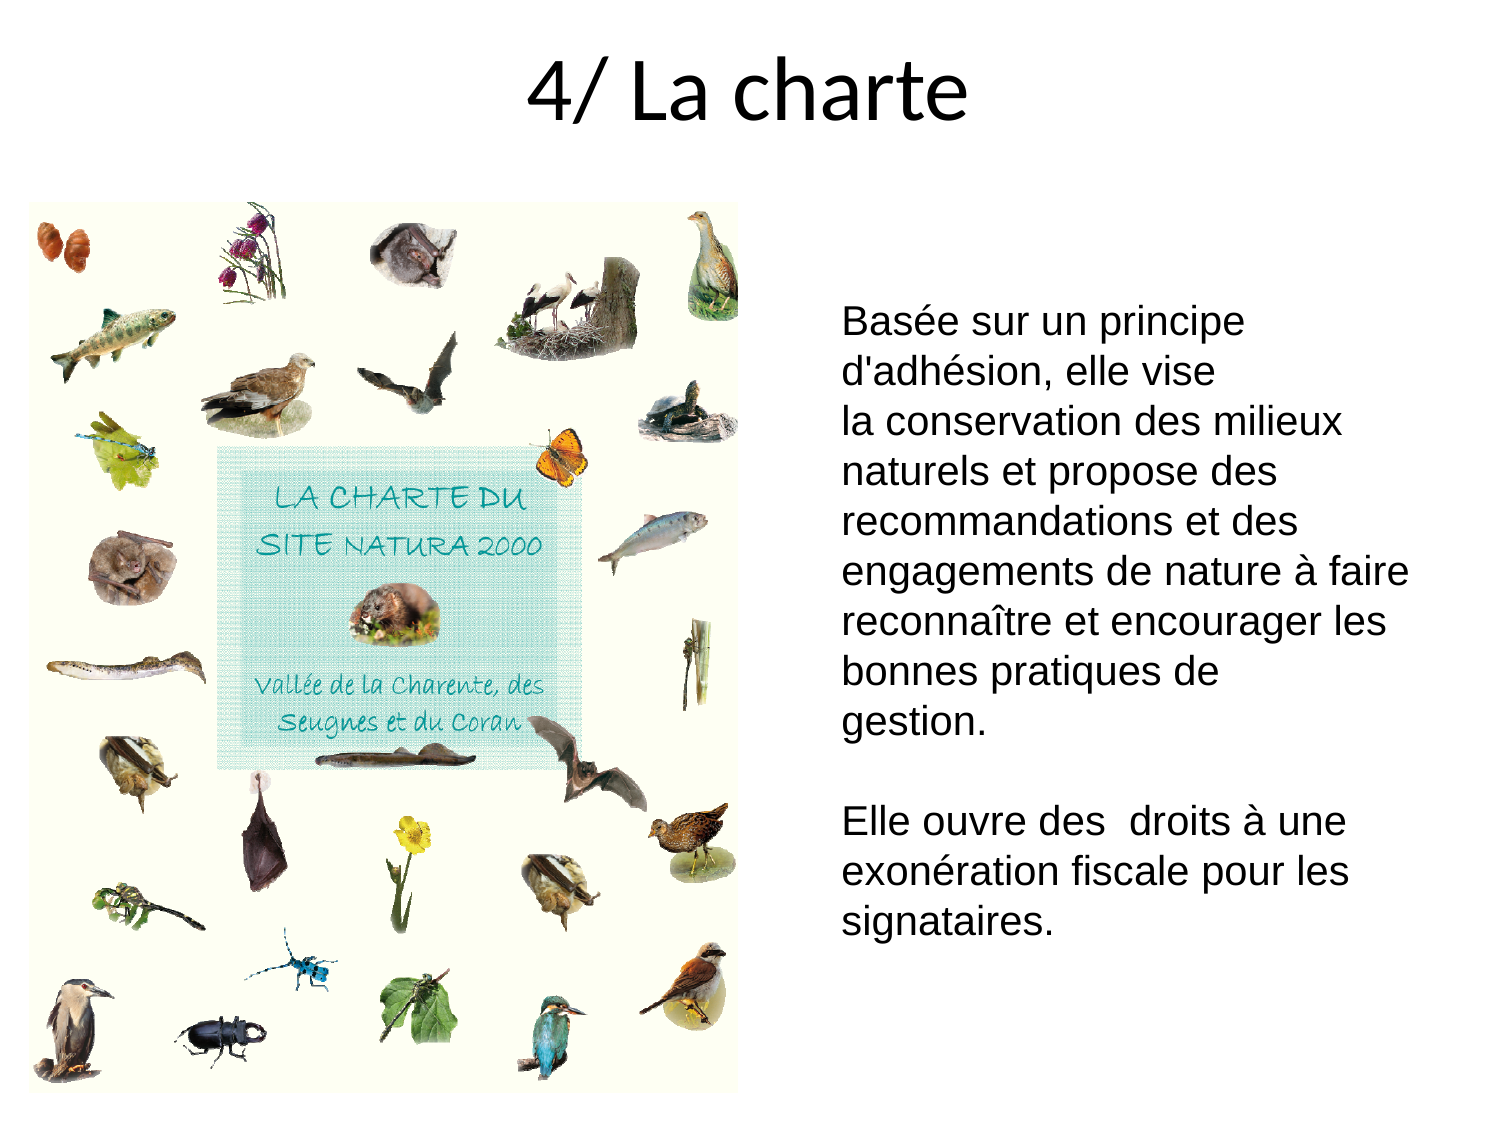

# 4/ La charte
Basée sur un principe d'adhésion, elle vise
la conservation des milieux naturels et propose des recommandations et des engagements de nature à faire reconnaître et encourager les bonnes pratiques de
gestion.
Elle ouvre des droits à une exonération fiscale pour les signataires.